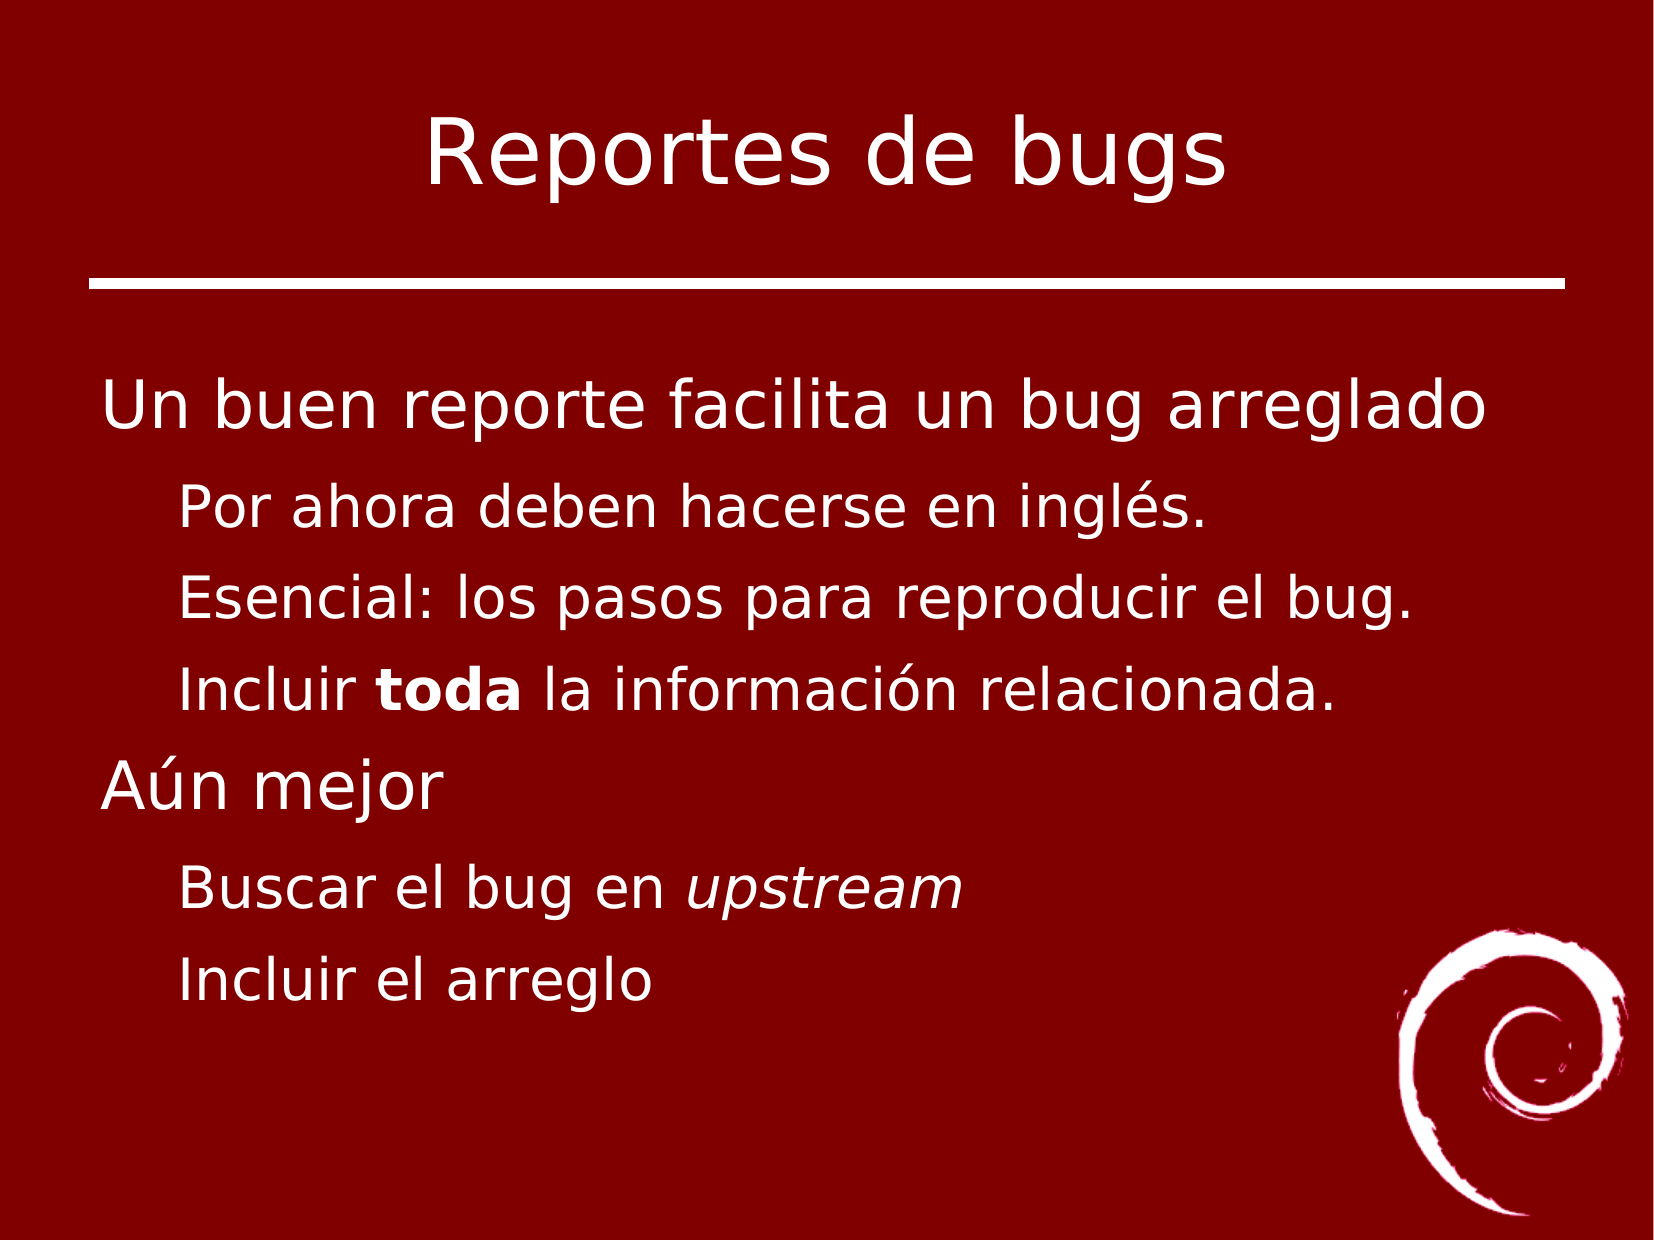

# Reportes de bugs
Un buen reporte facilita un bug arreglado
Por ahora deben hacerse en inglés.
Esencial: los pasos para reproducir el bug.
Incluir toda la información relacionada.
Aún mejor
Buscar el bug en upstream
Incluir el arreglo